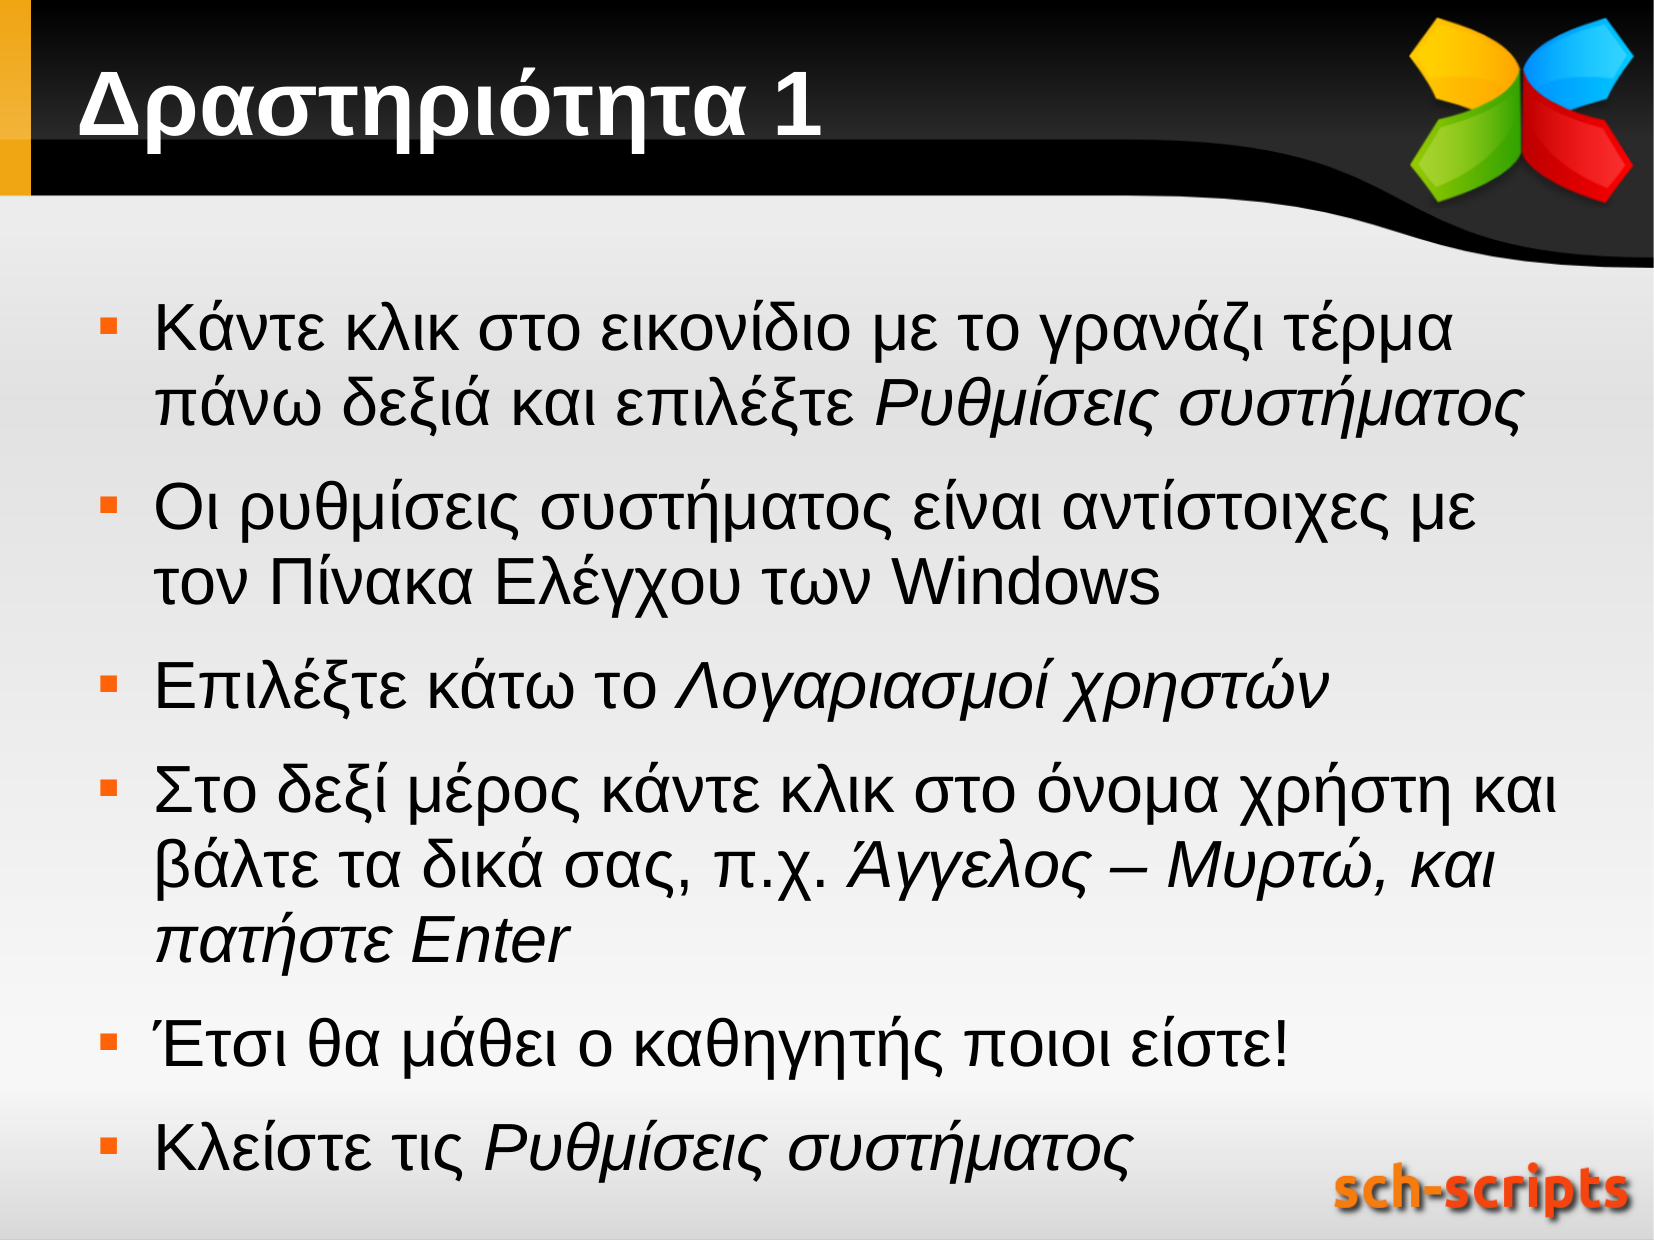

# Δραστηριότητα 1
Κάντε κλικ στο εικονίδιο με το γρανάζι τέρμα πάνω δεξιά και επιλέξτε Ρυθμίσεις συστήματος
Οι ρυθμίσεις συστήματος είναι αντίστοιχες με τον Πίνακα Ελέγχου των Windows
Επιλέξτε κάτω το Λογαριασμοί χρηστών
Στο δεξί μέρος κάντε κλικ στο όνομα χρήστη και βάλτε τα δικά σας, π.χ. Άγγελος – Μυρτώ, και πατήστε Enter
Έτσι θα μάθει ο καθηγητής ποιοι είστε!
Κλείστε τις Ρυθμίσεις συστήματος